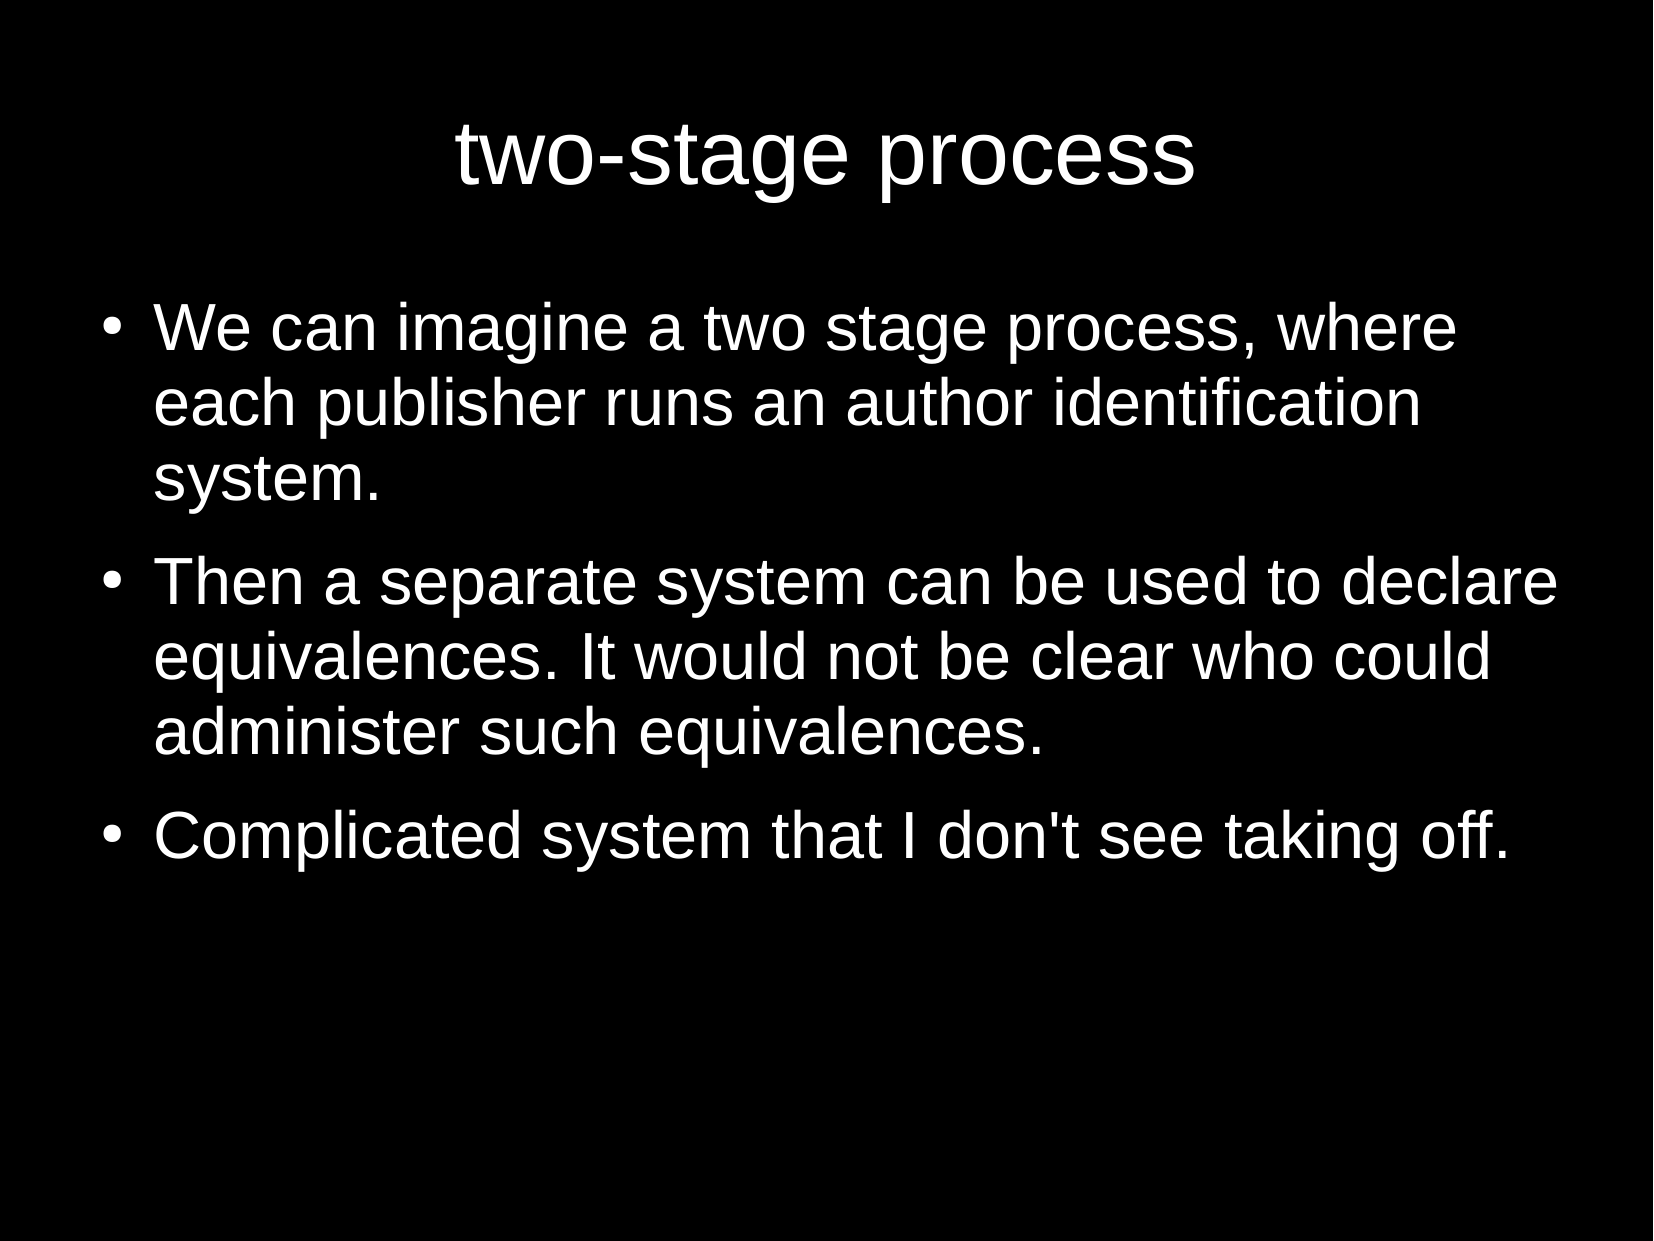

# two-stage process
We can imagine a two stage process, where each publisher runs an author identification system.
Then a separate system can be used to declare equivalences. It would not be clear who could administer such equivalences.
Complicated system that I don't see taking off.